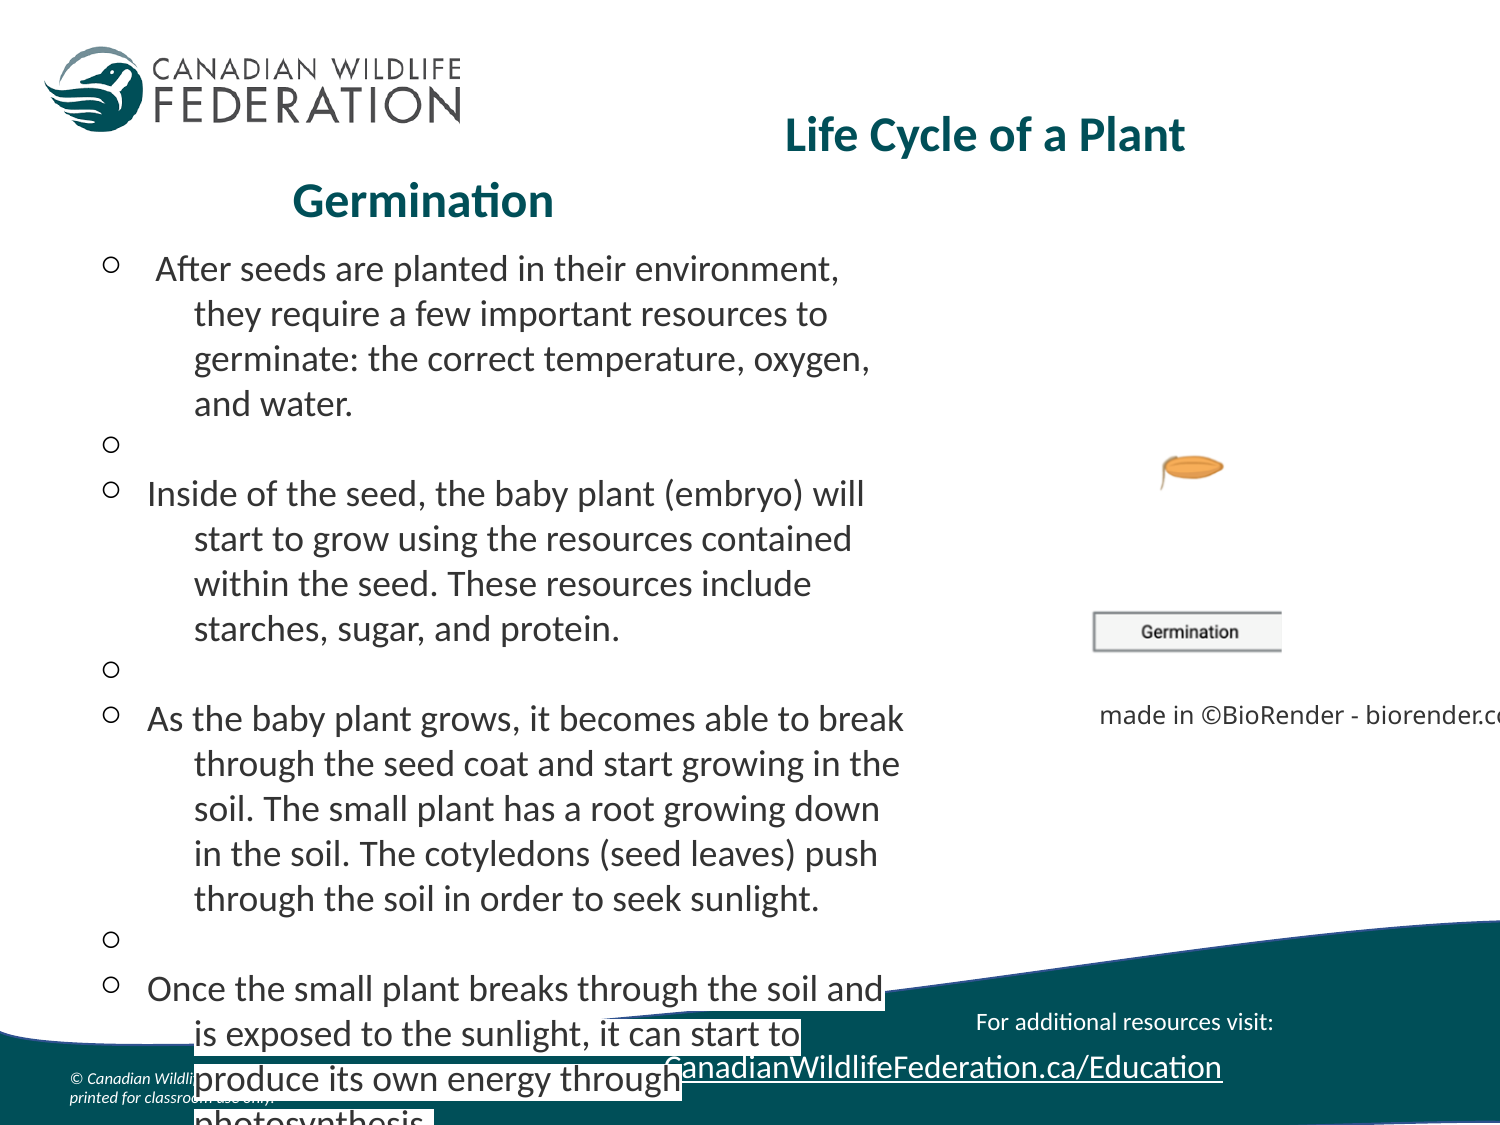

Life Cycle of a Plant
Germination
 After seeds are planted in their environment, they require a few important resources to germinate: the correct temperature, oxygen, and water.
Inside of the seed, the baby plant (embryo) will start to grow using the resources contained within the seed. These resources include starches, sugar, and protein.
As the baby plant grows, it becomes able to break through the seed coat and start growing in the soil. The small plant has a root growing down in the soil. The cotyledons (seed leaves) push through the soil in order to seek sunlight.
Once the small plant breaks through the soil and is exposed to the sunlight, it can start to produce its own energy through photosynthesis.
made in ©BioRender - biorender.com
For additional resources visit:
CanadianWildlifeFederation.ca/Education
© Canadian Wildlife Federation. All rights reserved. Content may be printed for classroom use only.